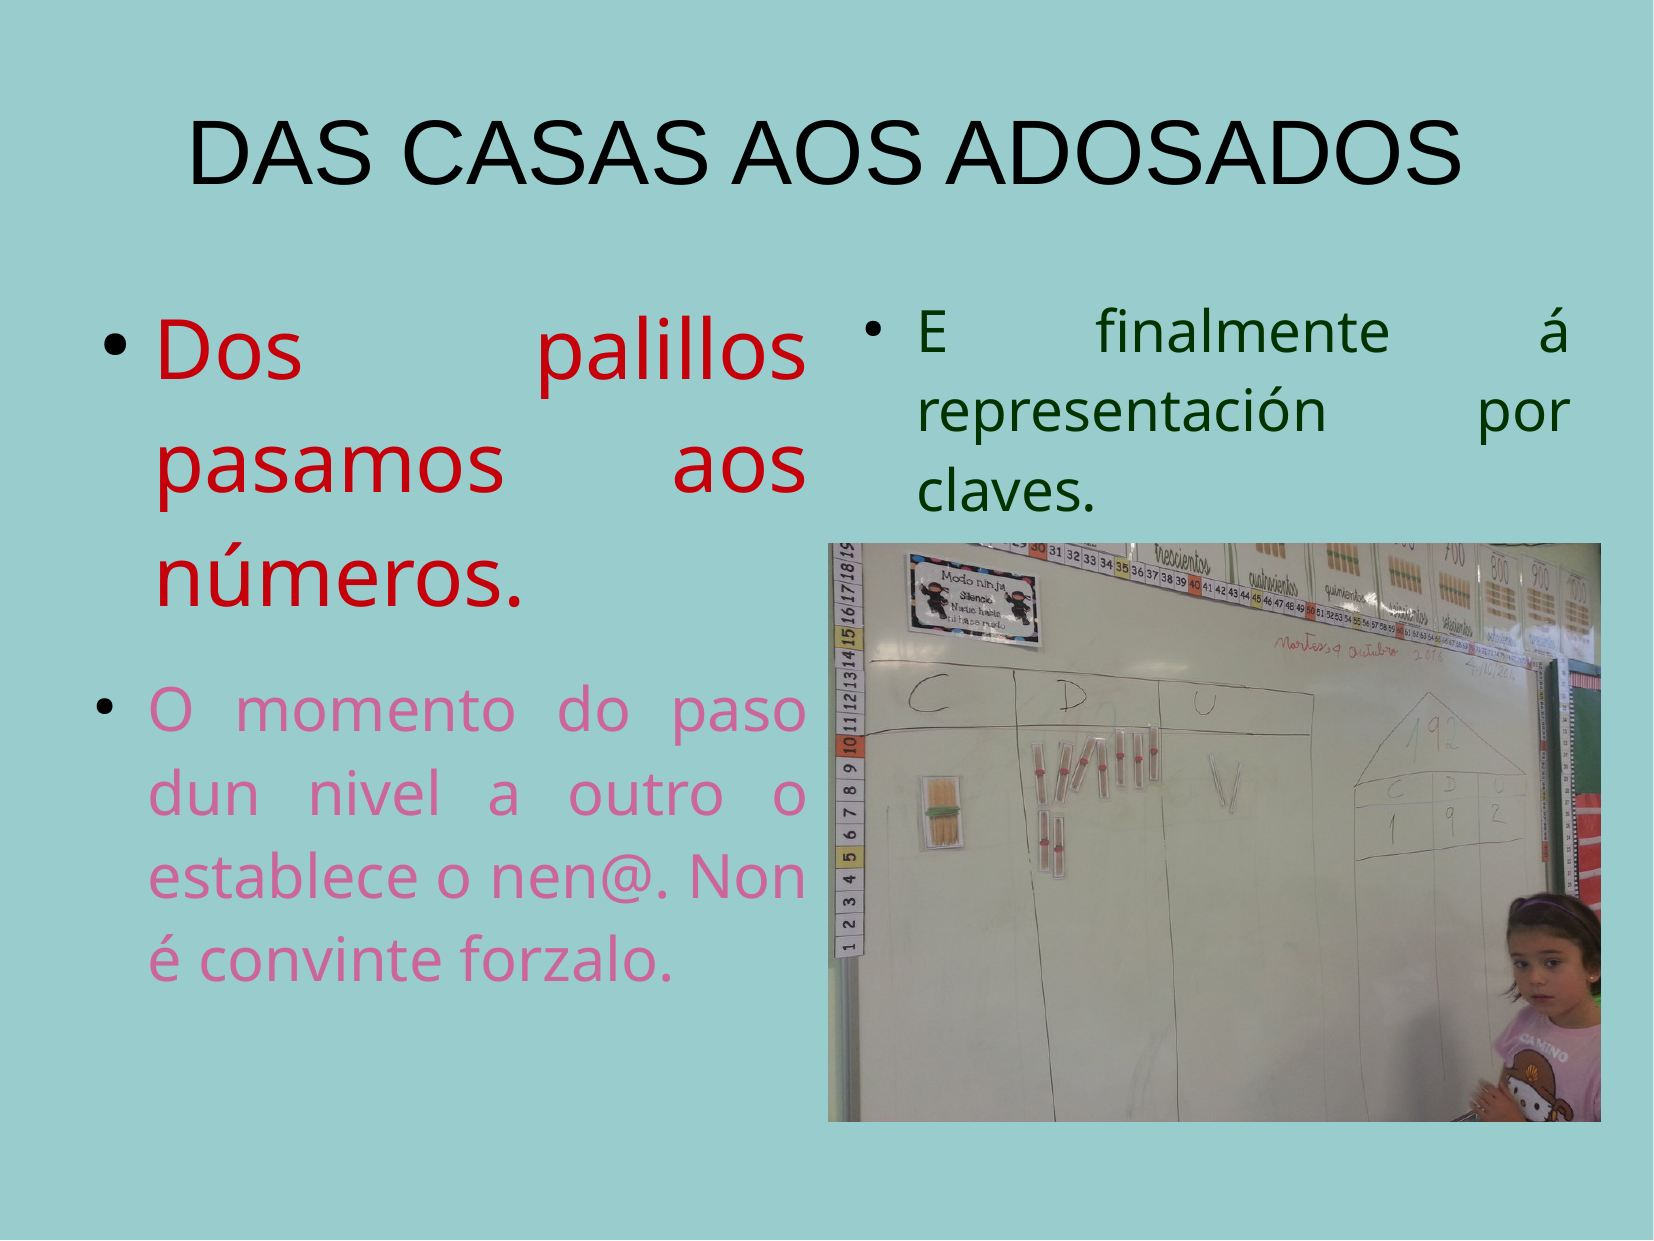

# DAS CASAS AOS ADOSADOS
Dos palillos pasamos aos números.
E finalmente á representación por claves.
O momento do paso dun nivel a outro o establece o nen@. Non é convinte forzalo.